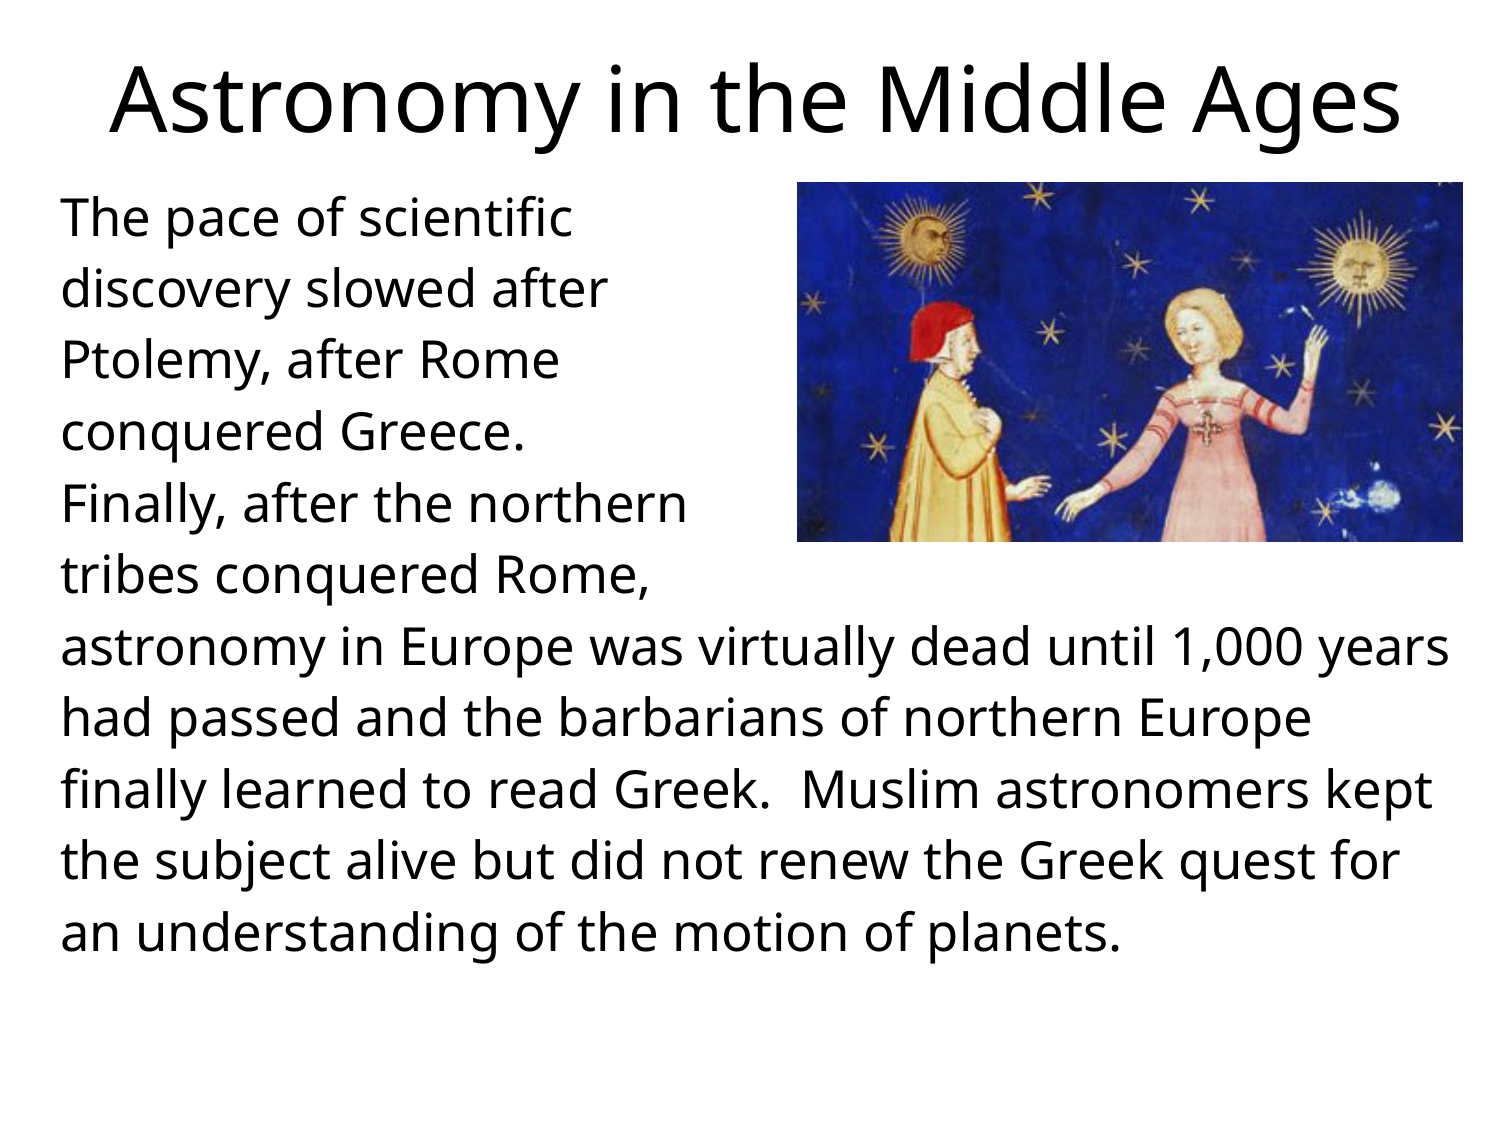

# Astronomy in the Middle Ages
The pace of scientific
discovery slowed after
Ptolemy, after Rome
conquered Greece.
Finally, after the northern
tribes conquered Rome,
astronomy in Europe was virtually dead until 1,000 years had passed and the barbarians of northern Europe finally learned to read Greek. Muslim astronomers kept the subject alive but did not renew the Greek quest for an understanding of the motion of planets.